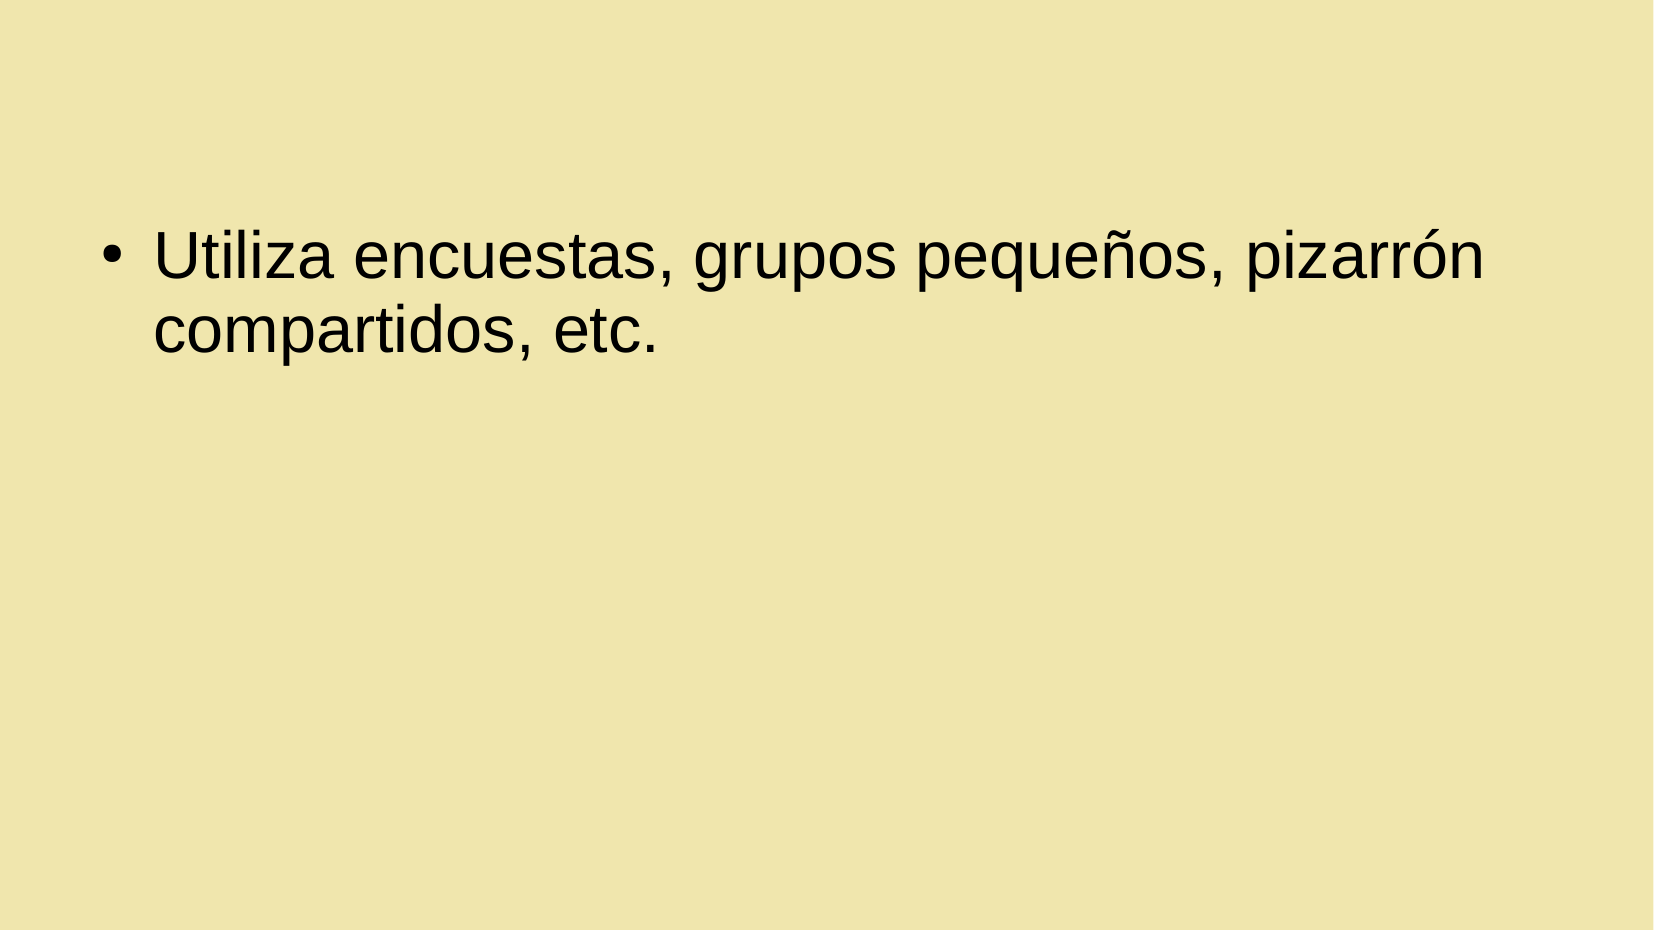

# Utiliza encuestas, grupos pequeños, pizarrón compartidos, etc.